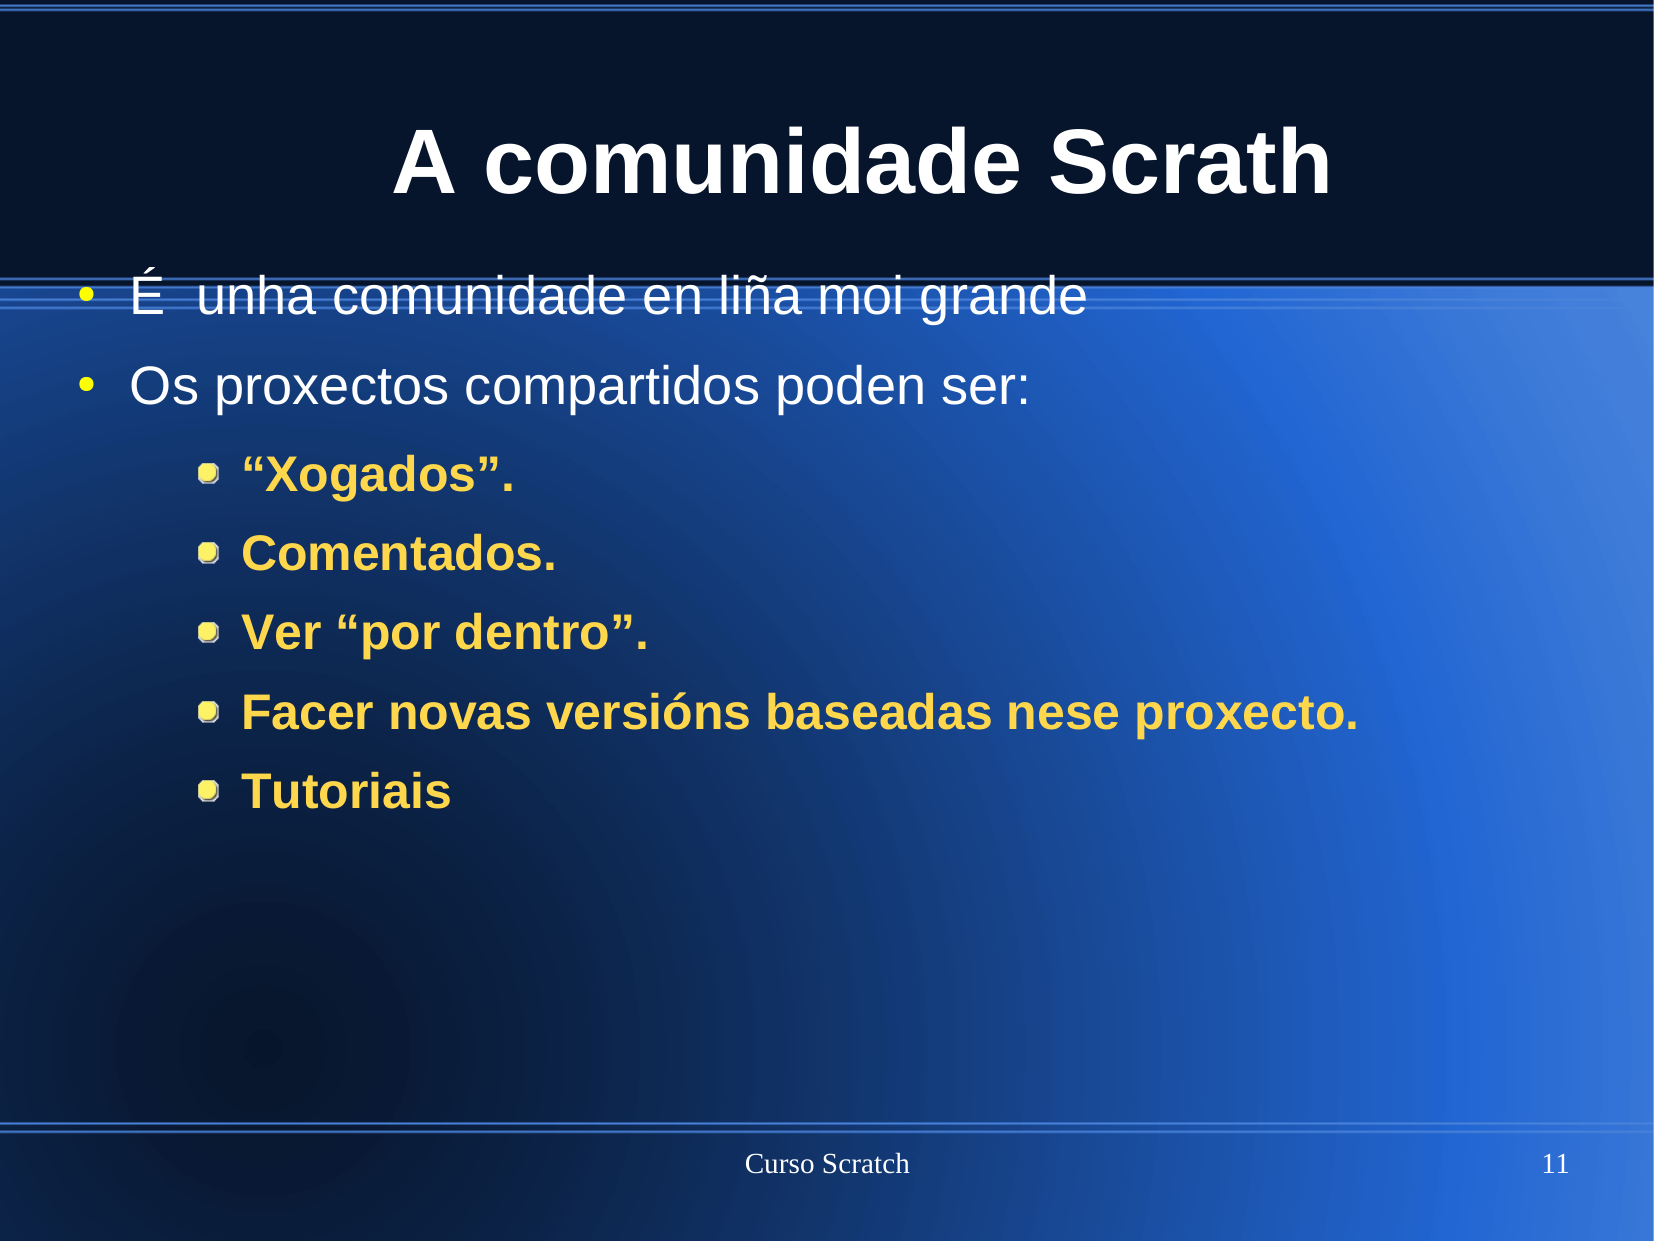

# A comunidade Scrath
É unha comunidade en liña moi grande
Os proxectos compartidos poden ser:
“Xogados”.
Comentados.
Ver “por dentro”.
Facer novas versións baseadas nese proxecto.
Tutoriais
Curso Scratch
11